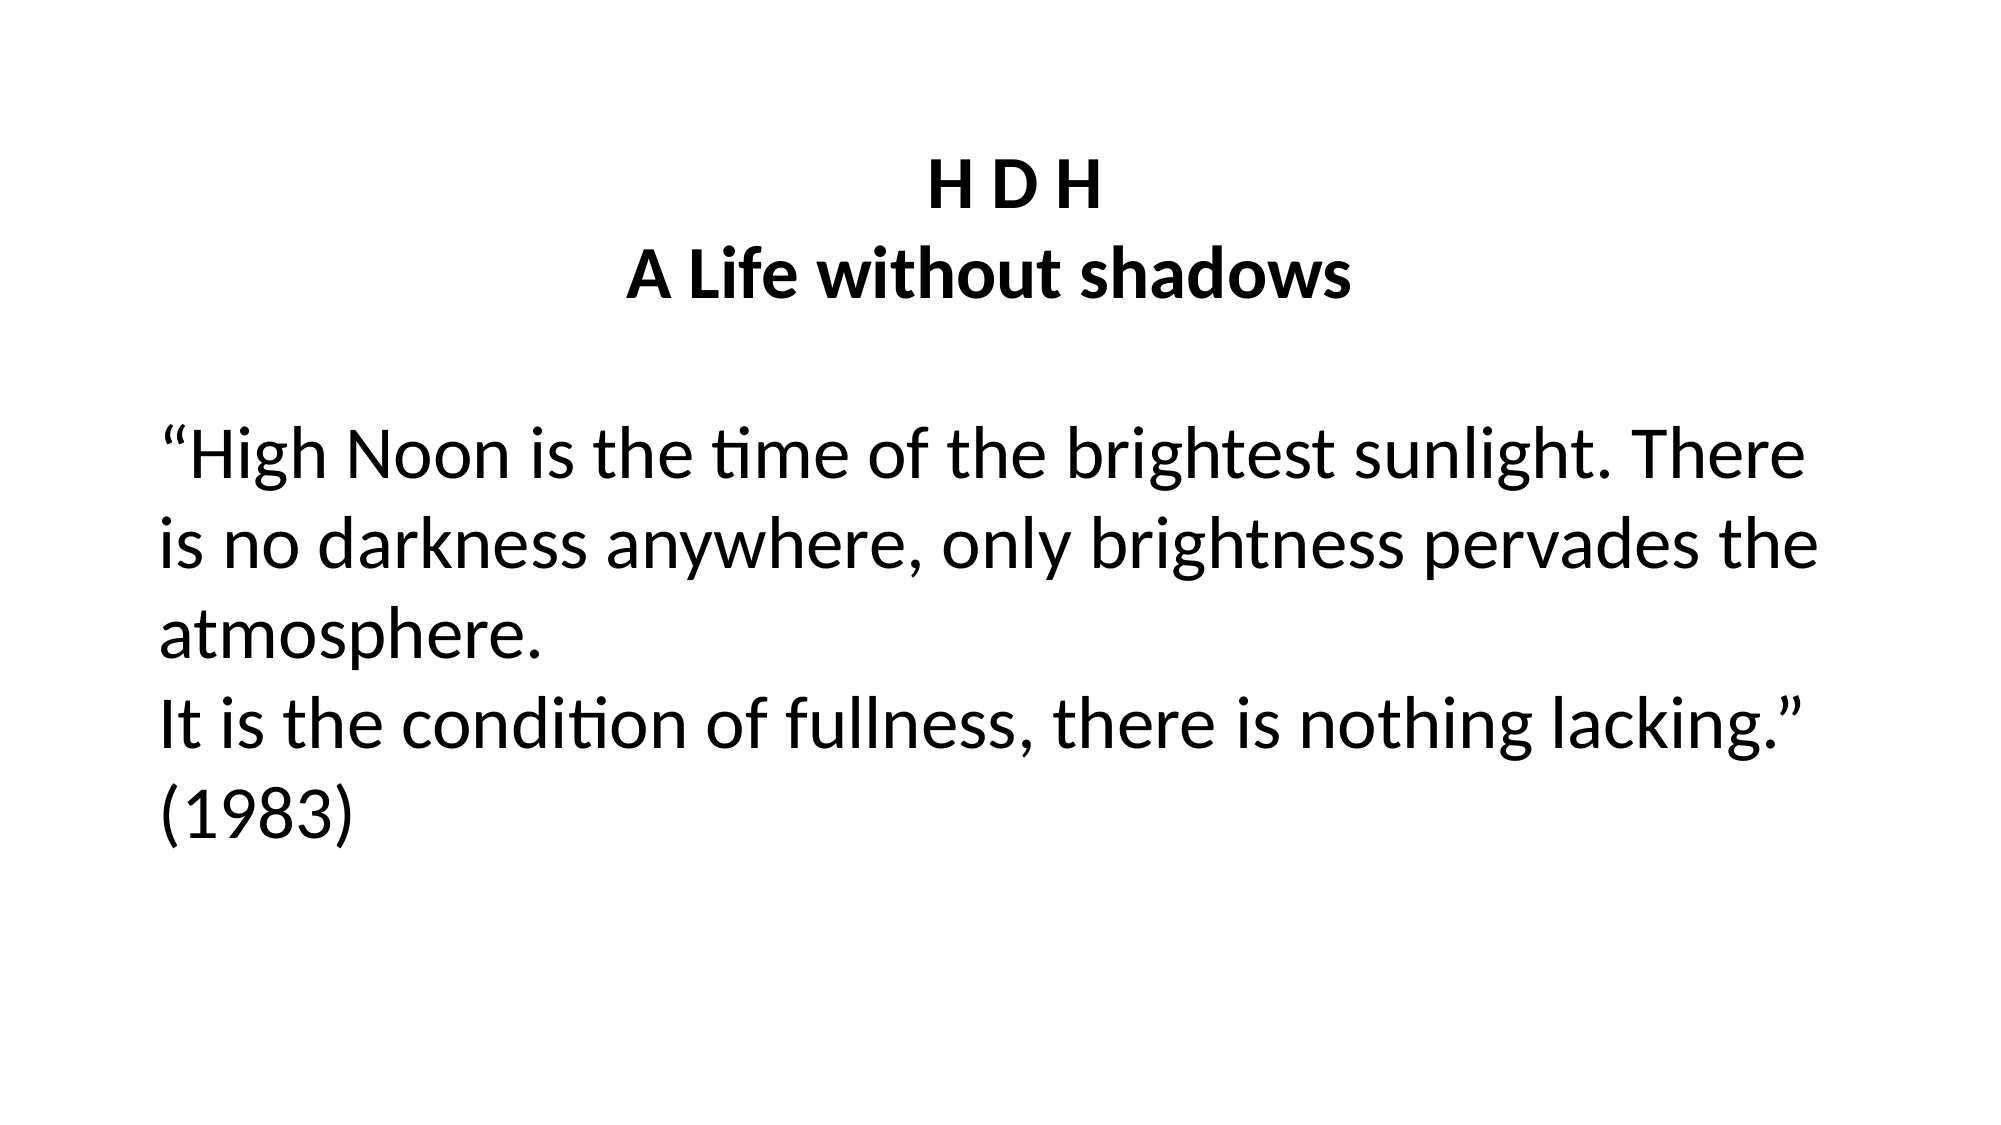

H D H
A Life without shadows
“High Noon is the time of the brightest sunlight. There is no darkness anywhere, only brightness pervades the atmosphere.
It is the condition of fullness, there is nothing lacking.” (1983)